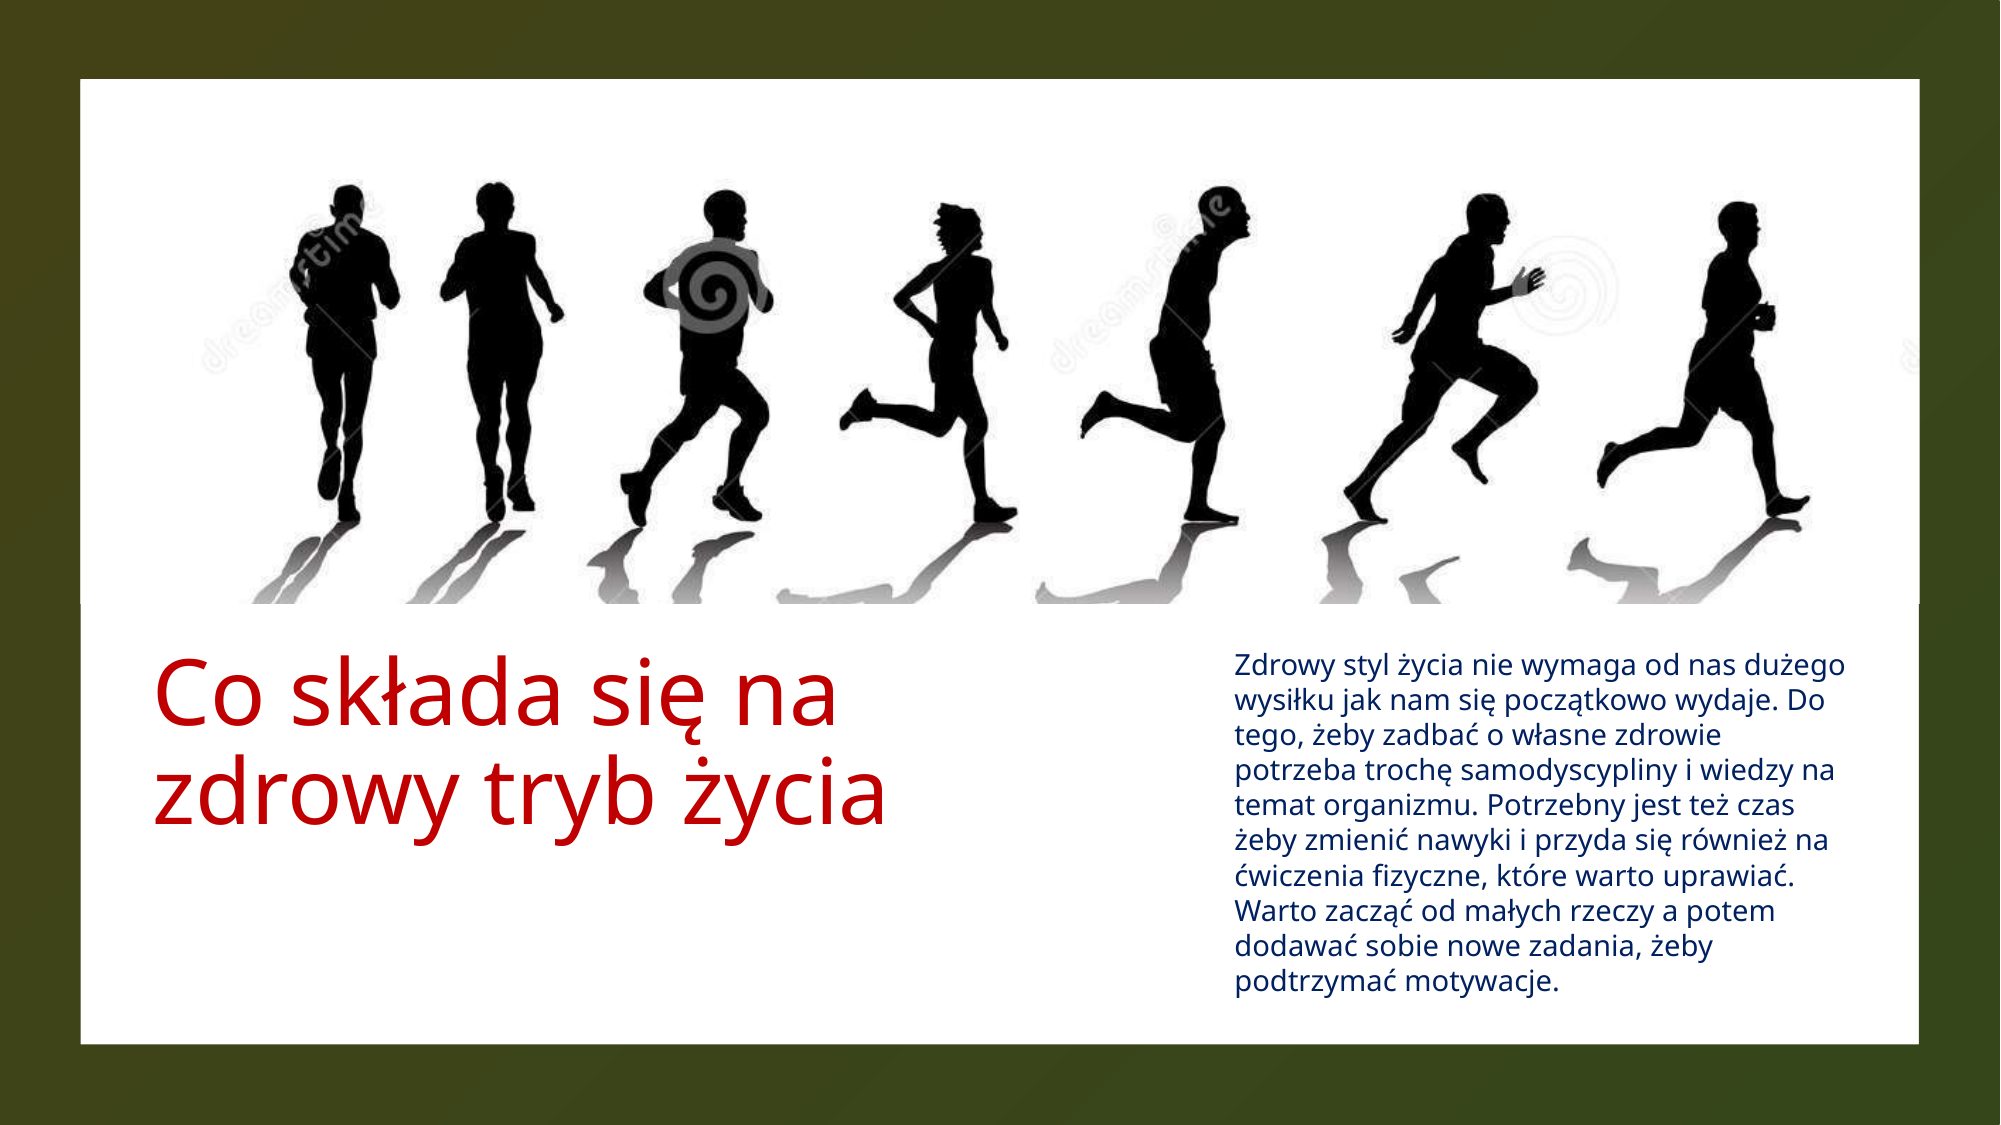

# Co składa się na zdrowy tryb życia
Zdrowy styl życia nie wymaga od nas dużego wysiłku jak nam się początkowo wydaje. Do tego, żeby zadbać o własne zdrowie potrzeba trochę samodyscypliny i wiedzy na temat organizmu. Potrzebny jest też czas żeby zmienić nawyki i przyda się również na ćwiczenia fizyczne, które warto uprawiać. Warto zacząć od małych rzeczy a potem dodawać sobie nowe zadania, żeby podtrzymać motywacje.